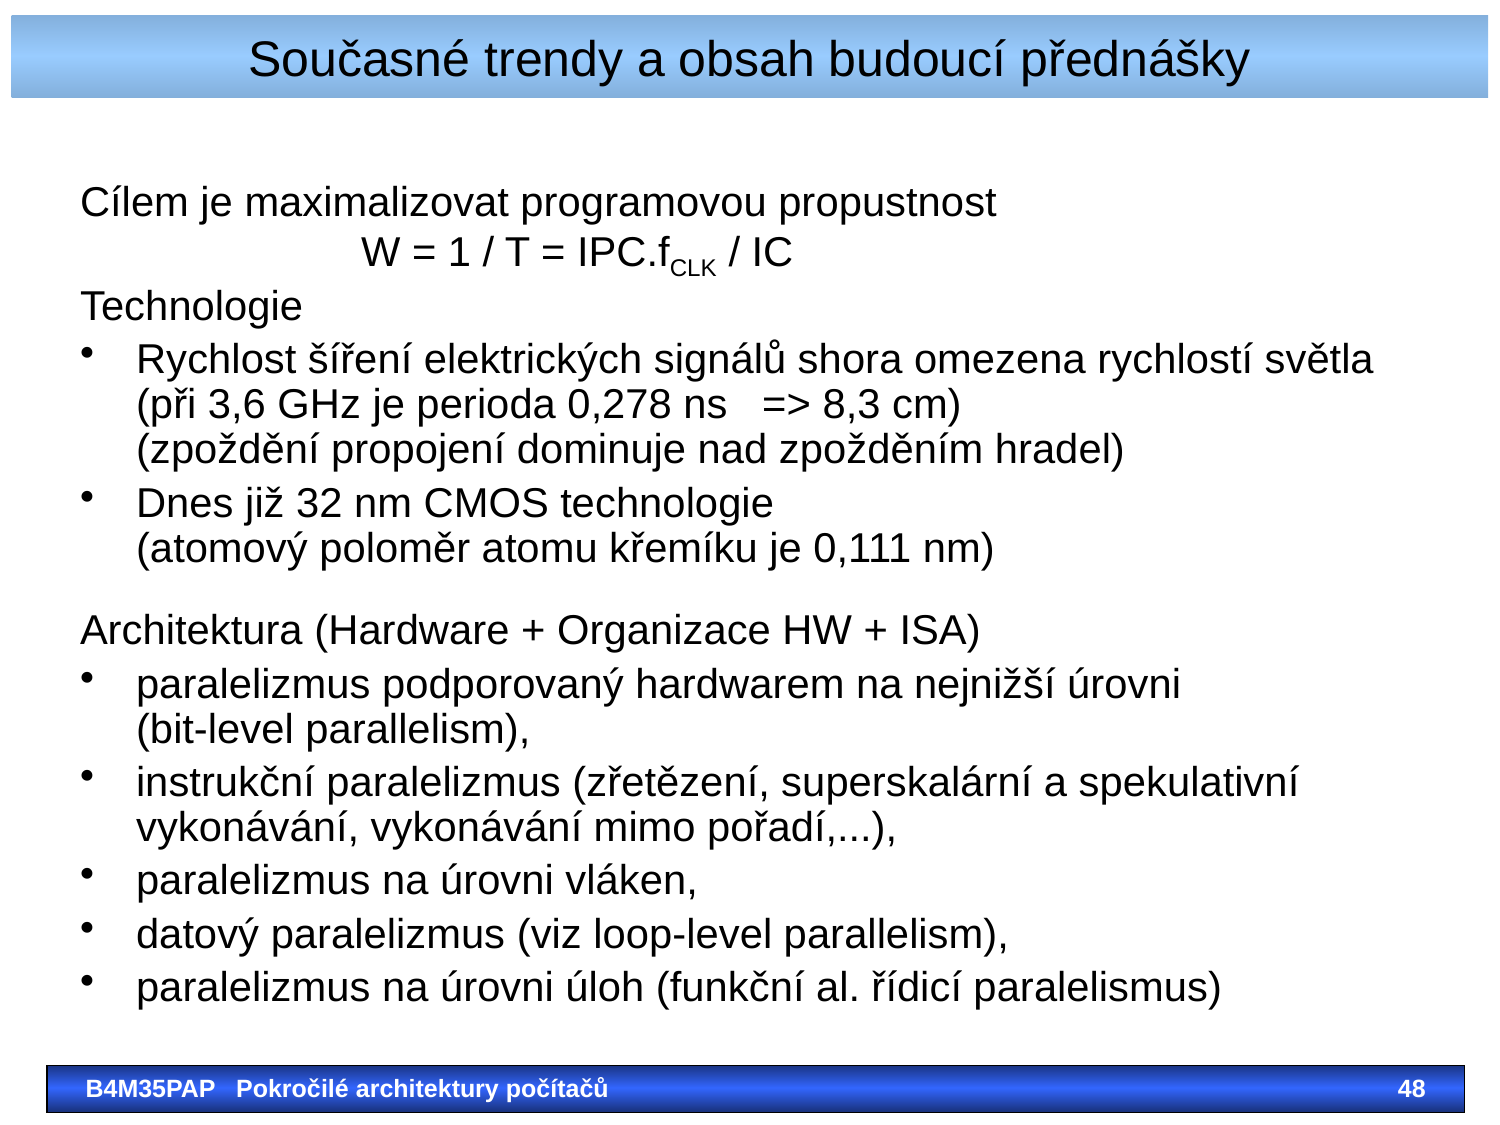

# Současné trendy a obsah budoucí přednášky
Cílem je maximalizovat programovou propustnost
			W = 1 / T = IPC.fCLK / IC
Technologie
Rychlost šíření elektrických signálů shora omezena rychlostí světla
(při 3,6 GHz je perioda 0,278 ns => 8,3 cm)
(zpoždění propojení dominuje nad zpožděním hradel)
Dnes již 32 nm CMOS technologie
(atomový poloměr atomu křemíku je 0,111 nm)
Architektura (Hardware + Organizace HW + ISA)
paralelizmus podporovaný hardwarem na nejnižší úrovni
(bit-level parallelism),
instrukční paralelizmus (zřetězení, superskalární a spekulativní vykonávání, vykonávání mimo pořadí,...),
paralelizmus na úrovni vláken,
datový paralelizmus (viz loop-level parallelism),
paralelizmus na úrovni úloh (funkční al. řídicí paralelismus)
B4M35PAP Pokročilé architektury počítačů